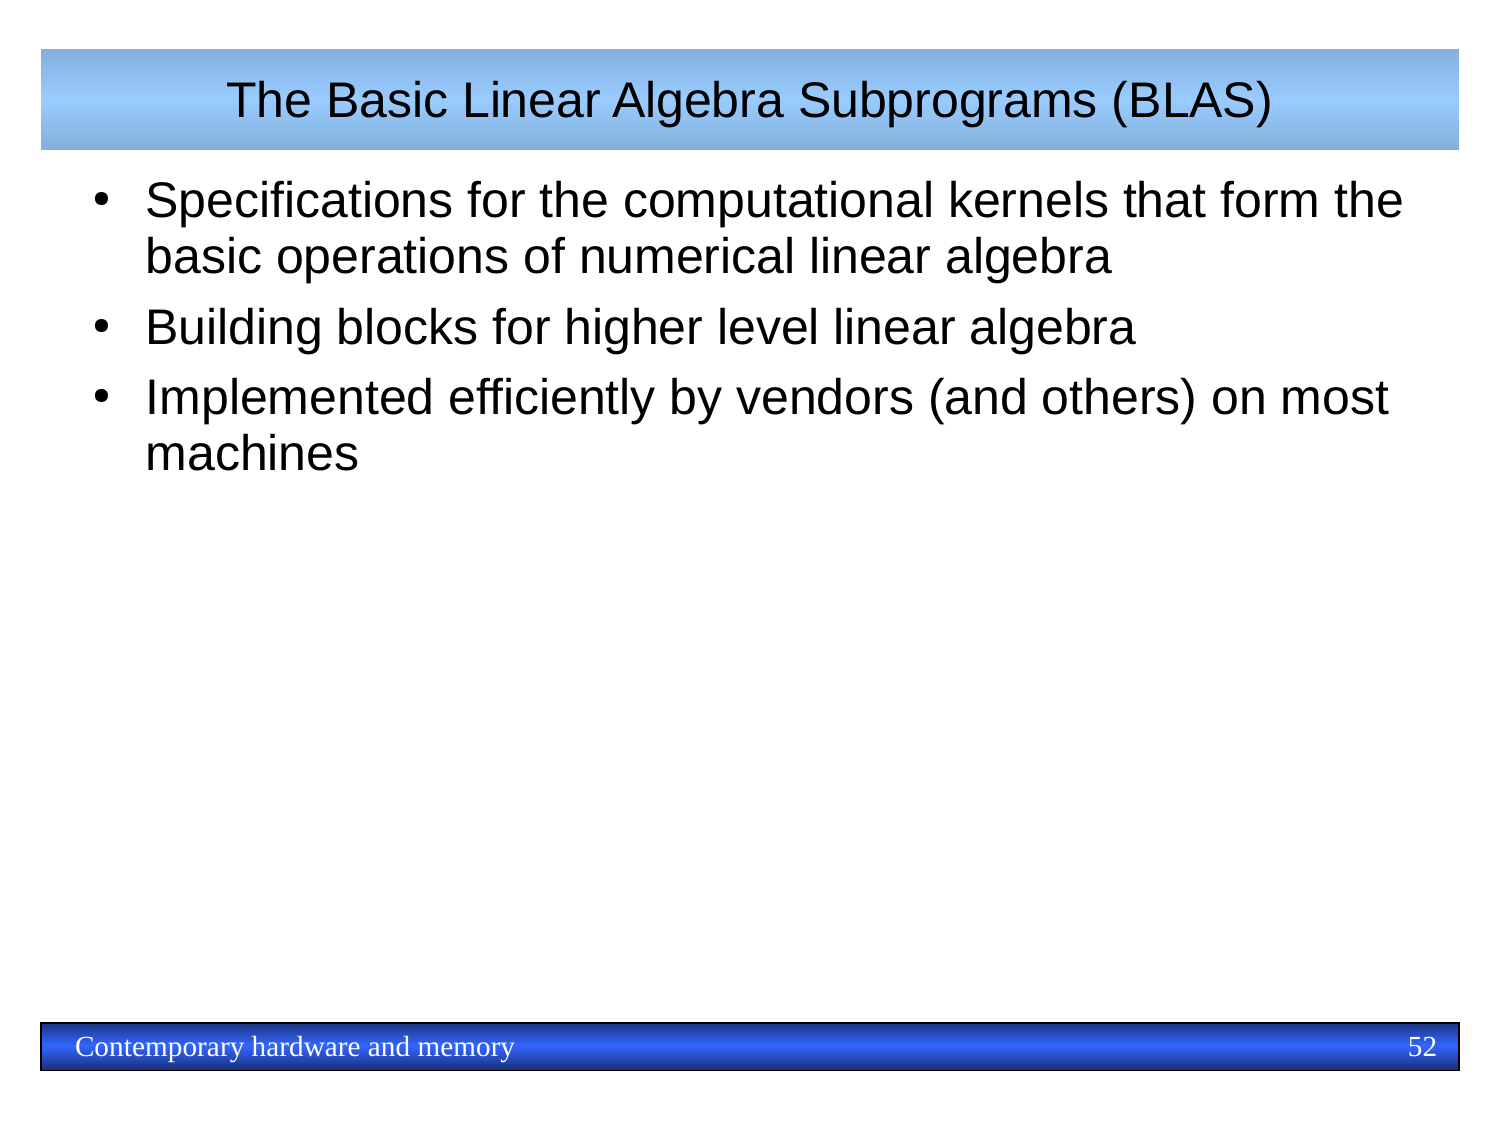

# The Basic Linear Algebra Subprograms (BLAS)
Specifications for the computational kernels that form the basic operations of numerical linear algebra
Building blocks for higher level linear algebra
Implemented efficiently by vendors (and others) on most machines
Contemporary hardware and memory
52